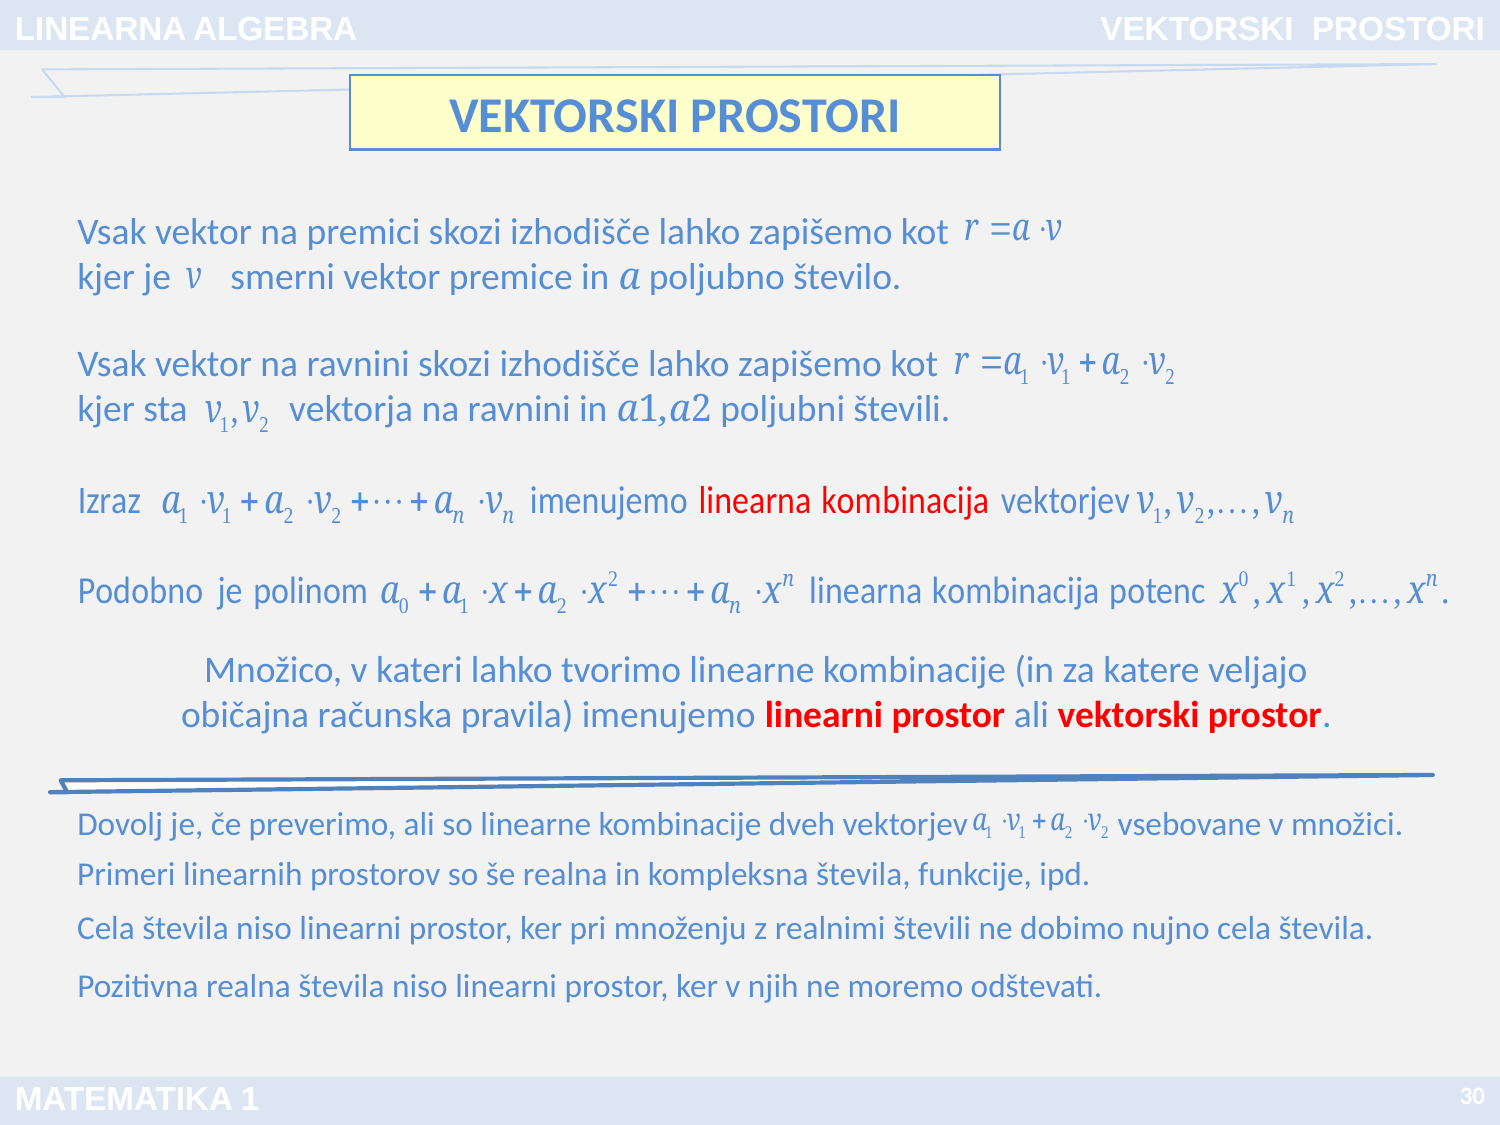

LINEARNA ALGEBRA
VEKTORSKI PROSTORI
VEKTORSKI PROSTORI
Vsak vektor na premici skozi izhodišče lahko zapišemo kot
kjer je smerni vektor premice in a poljubno število.
Vsak vektor na ravnini skozi izhodišče lahko zapišemo kot
kjer sta vektorja na ravnini in a1,a2 poljubni števili.
Množico, v kateri lahko tvorimo linearne kombinacije (in za katere veljajo običajna računska pravila) imenujemo linearni prostor ali vektorski prostor.
Dovolj je, če preverimo, ali so linearne kombinacije dveh vektorjev vsebovane v množici.
Primeri linearnih prostorov so še realna in kompleksna števila, funkcije, ipd.
Cela števila niso linearni prostor, ker pri množenju z realnimi števili ne dobimo nujno cela števila.
Pozitivna realna števila niso linearni prostor, ker v njih ne moremo odštevati.
MATEMATIKA 1